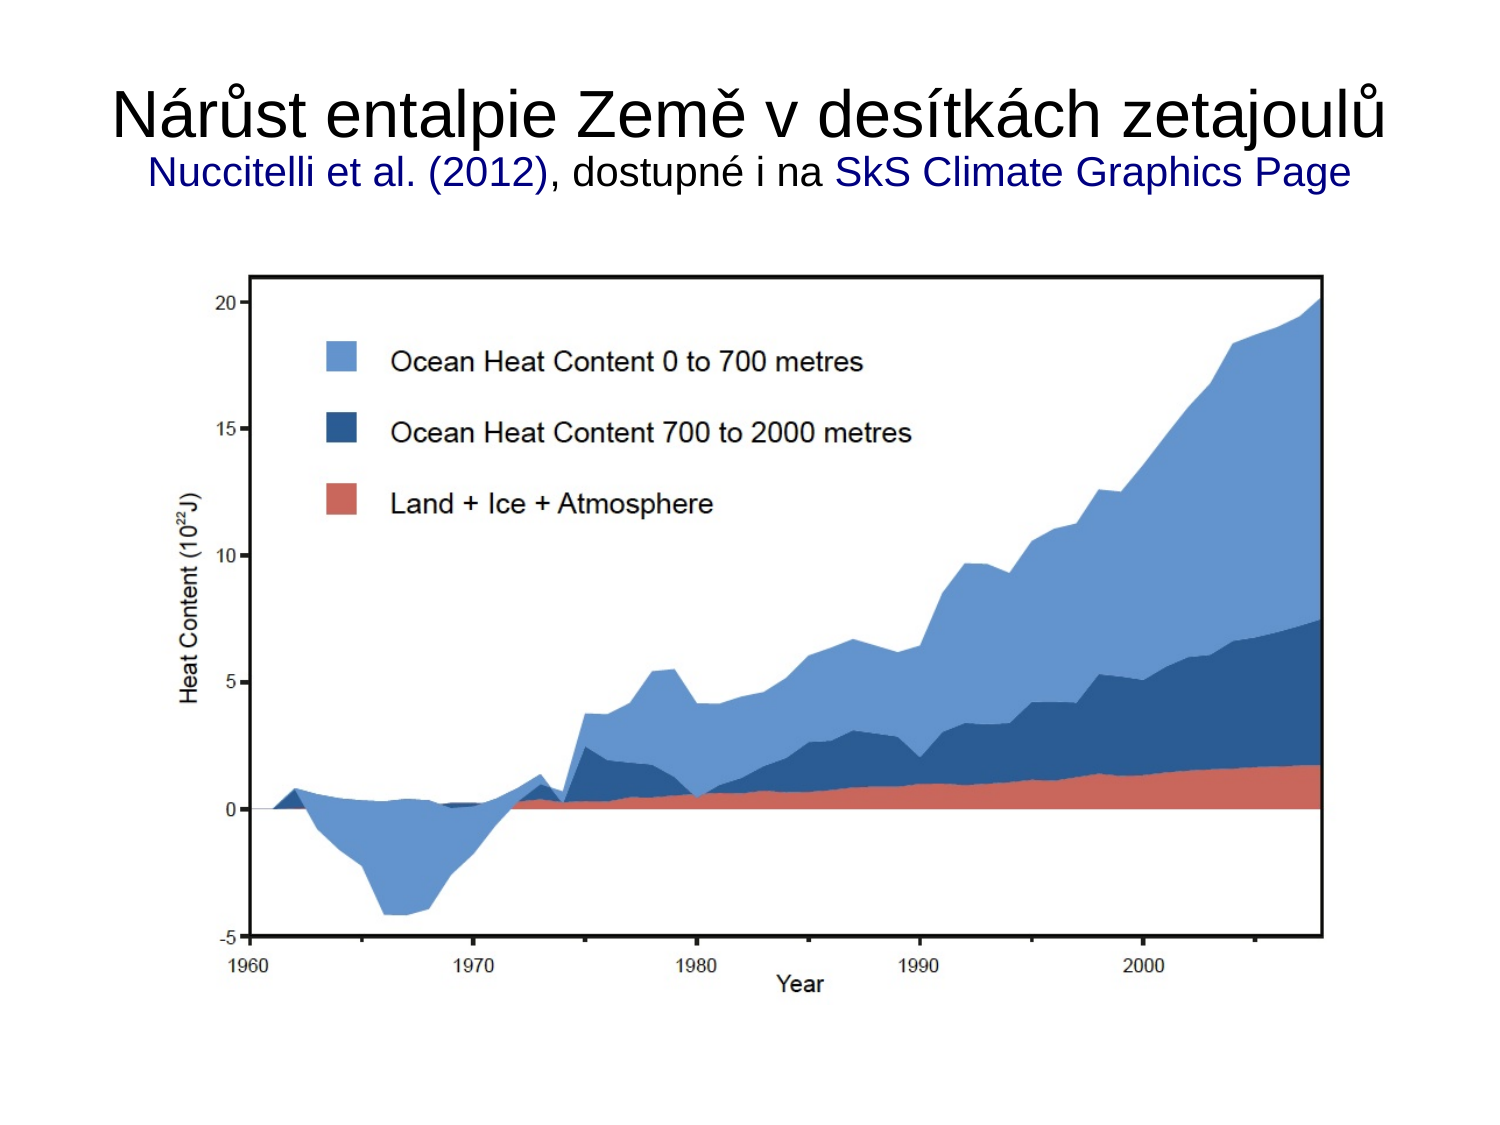

# Nárůst entalpie Země v desítkách zetajoulů Nuccitelli et al. (2012), dostupné i na SkS Climate Graphics Page